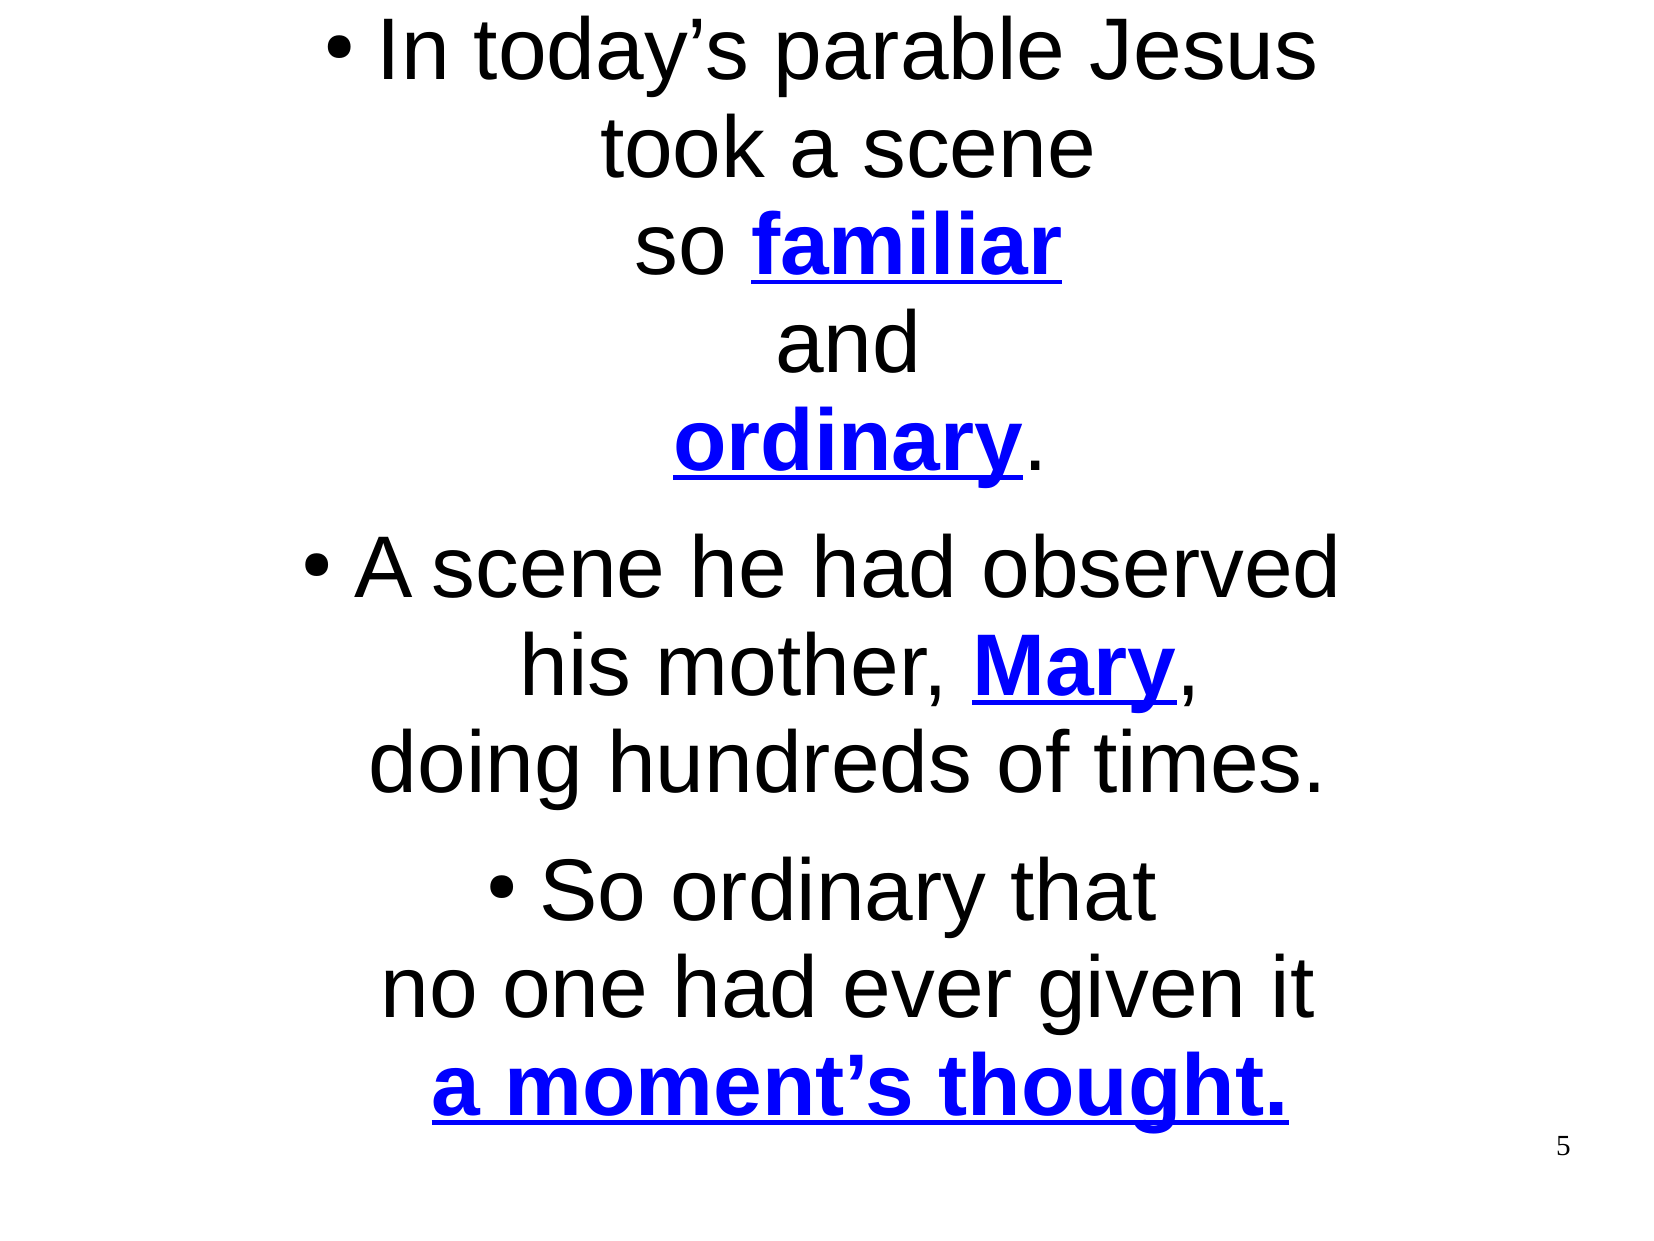

# In today’s parable Jesus took a scene so familiar and ordinary.
A scene he had observed
his mother, Mary,
doing hundreds of times.
So ordinary that
no one had ever given it
a moment’s thought.
5